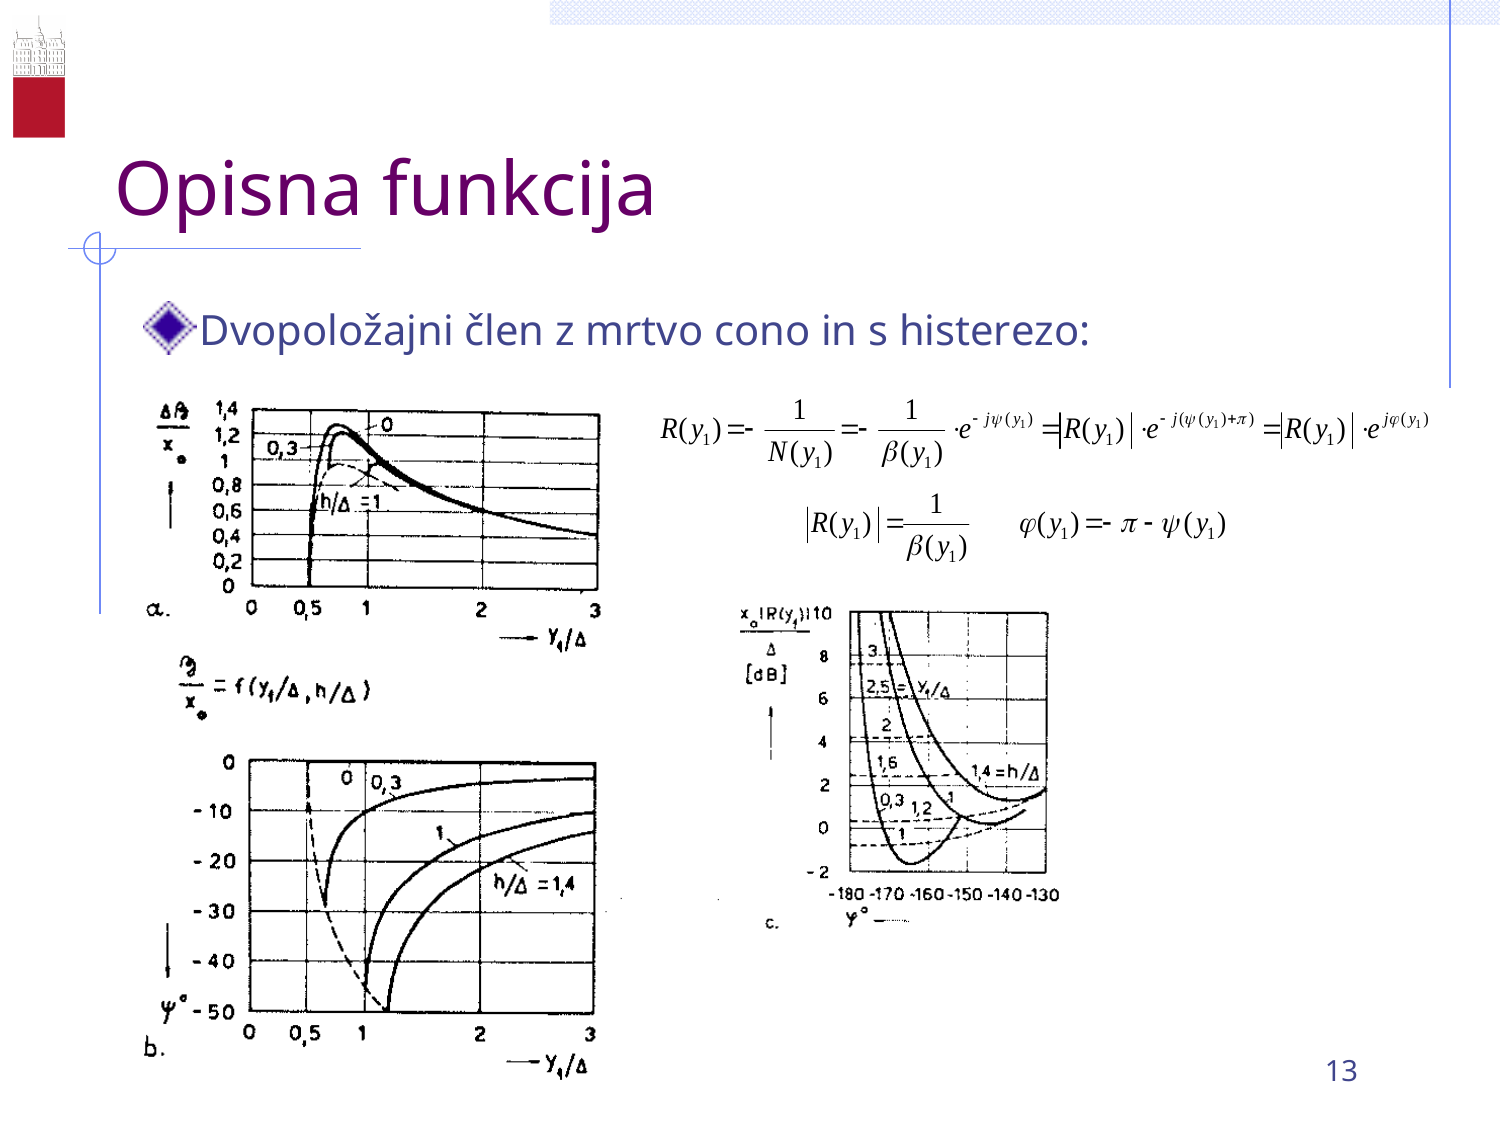

Opisna funkcija
# Dvopoložajni člen z mrtvo cono in s histerezo: